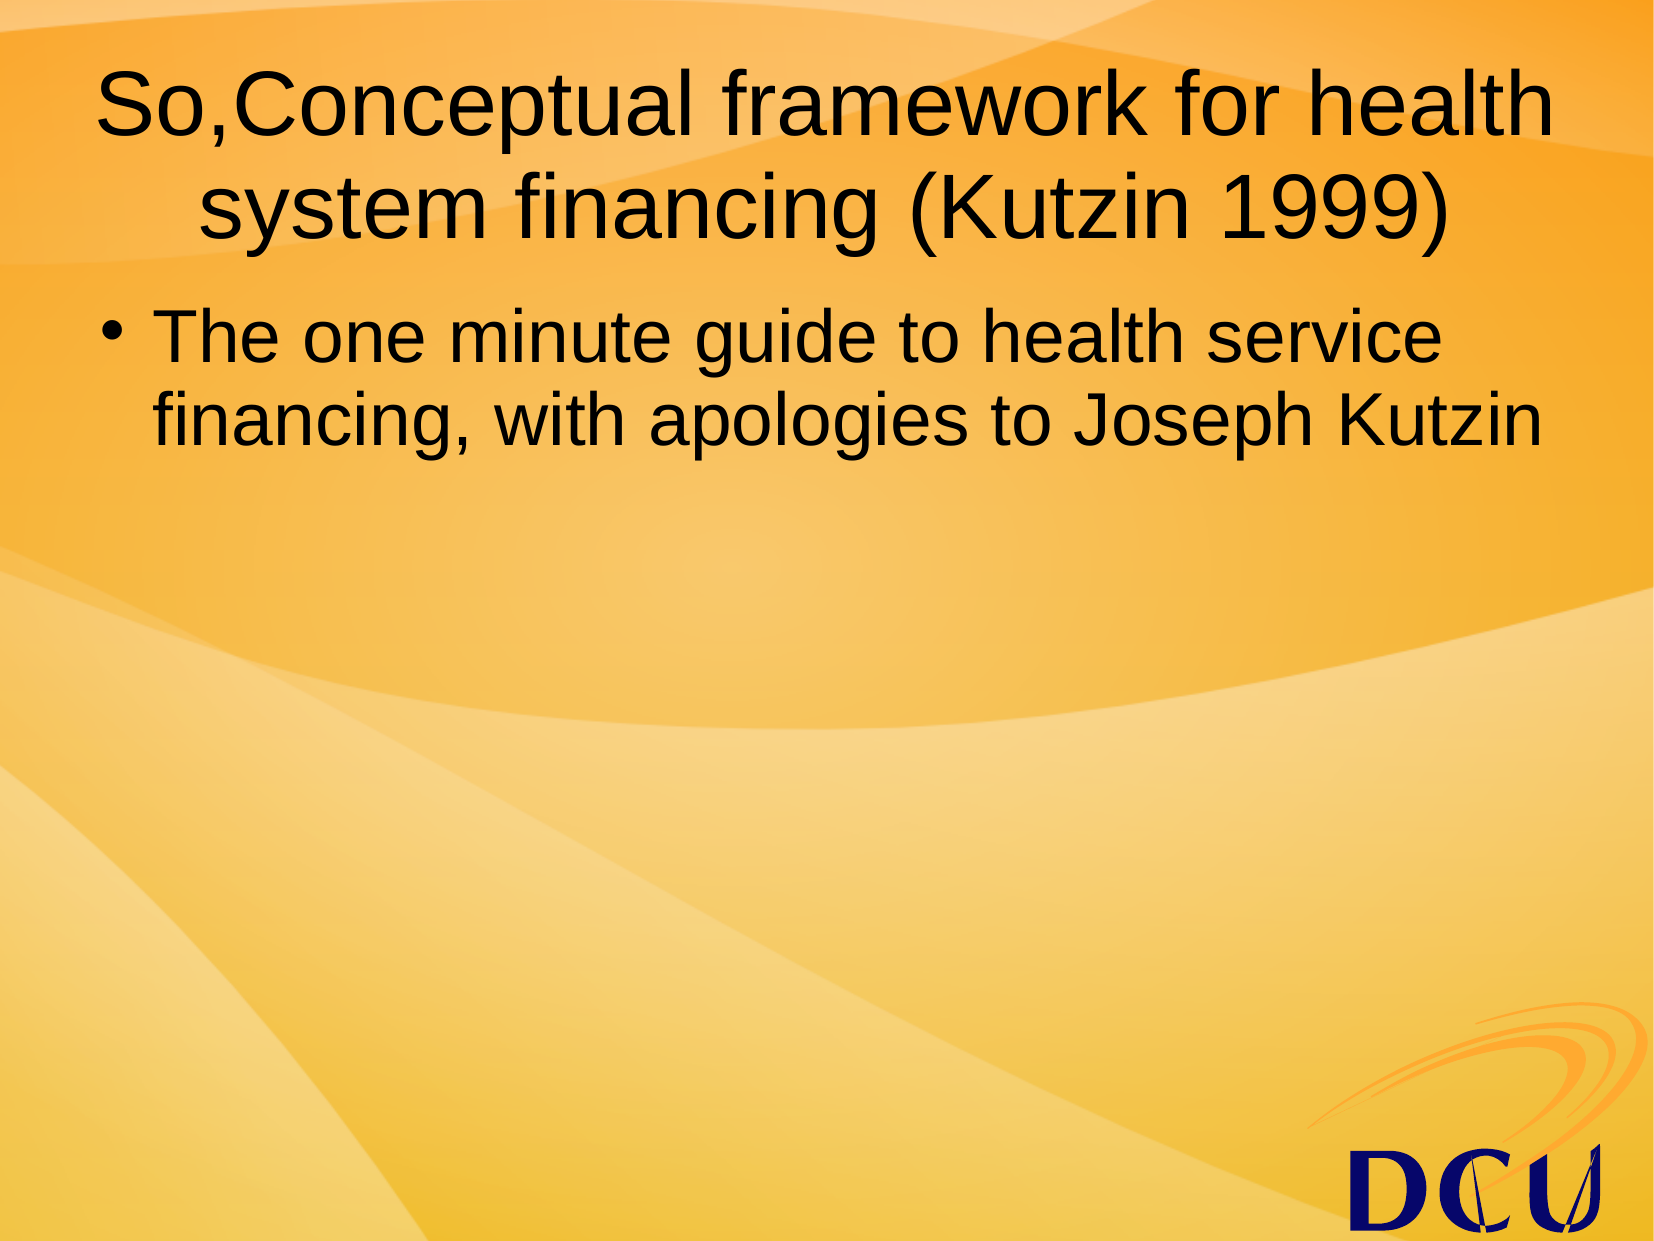

# So,Conceptual framework for health system financing (Kutzin 1999)
The one minute guide to health service financing, with apologies to Joseph Kutzin